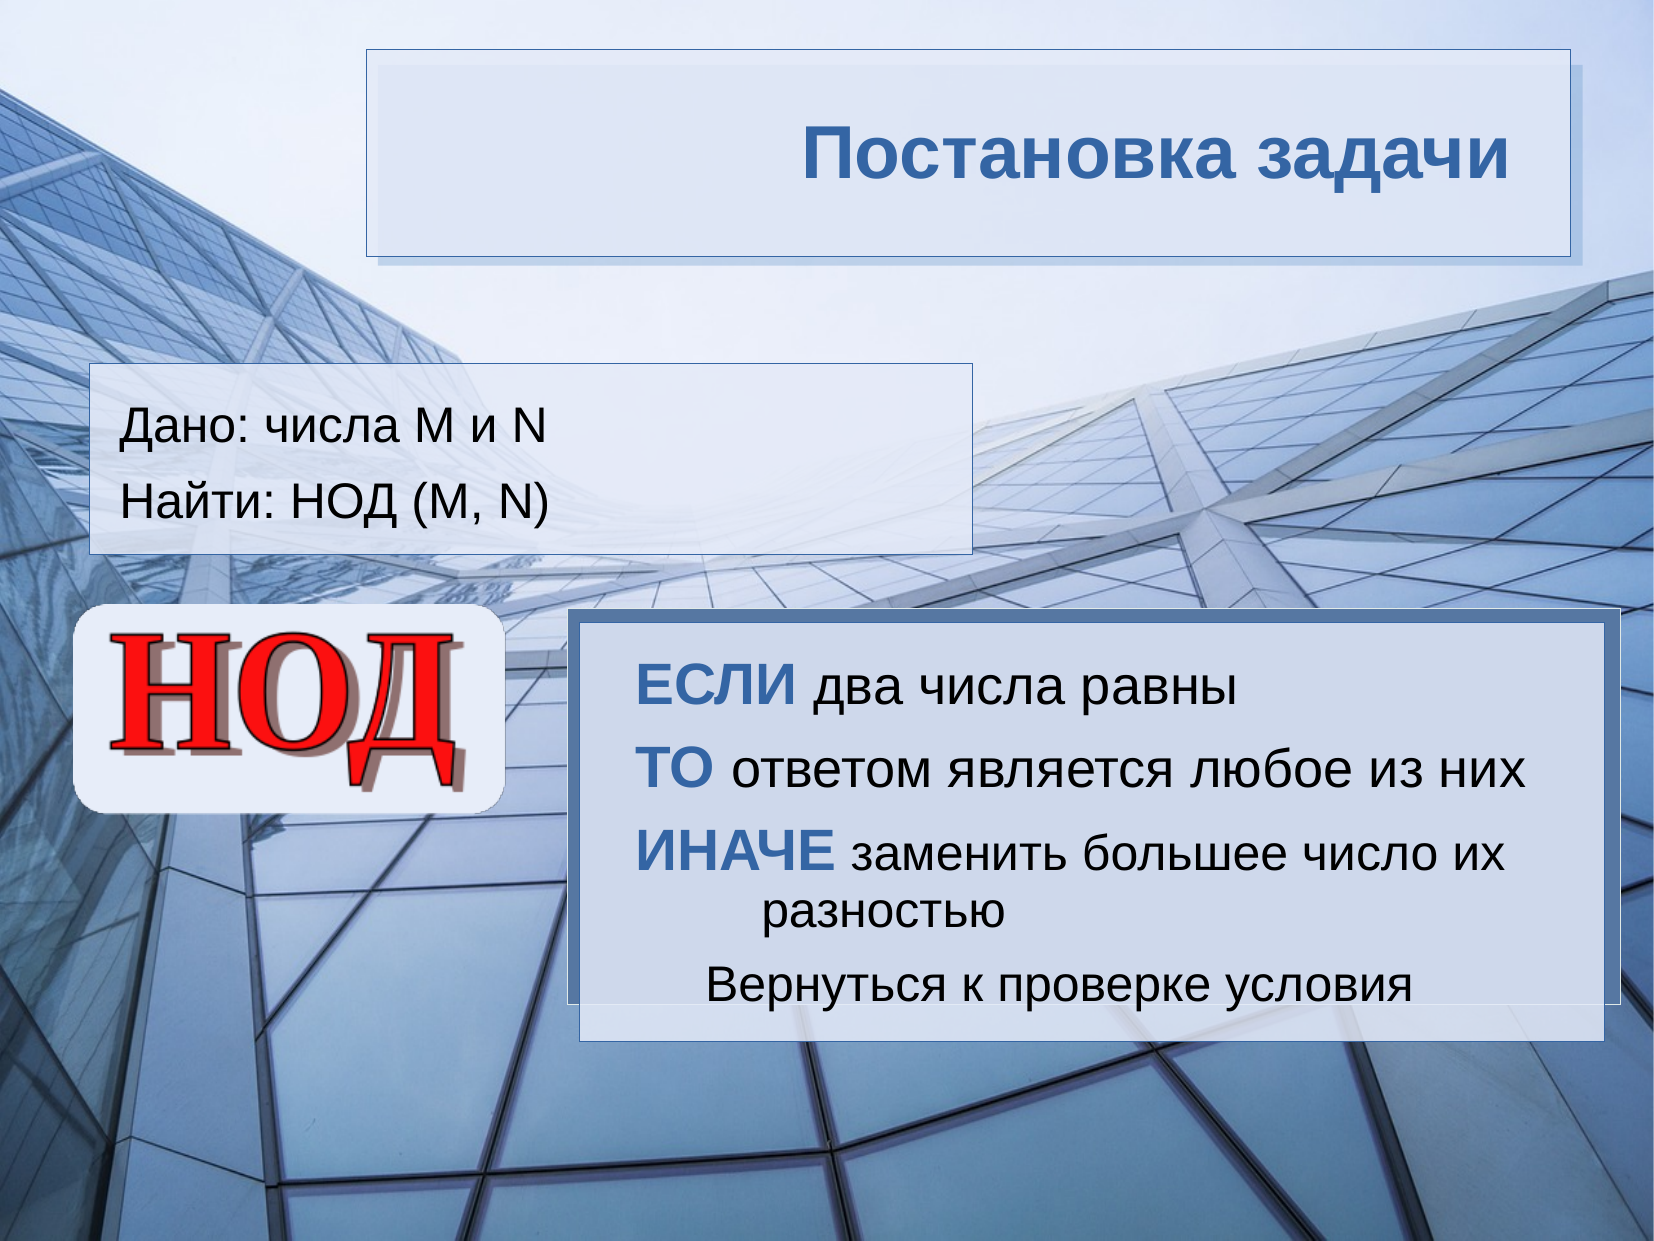

# Постановка задачи
Дано: числа М и N
Найти: НОД (M, N)
ЕСЛИ два числа равны
ТО ответом является любое из них
ИНАЧЕ заменить большее число их
 разностью
 Вернуться к проверке условия